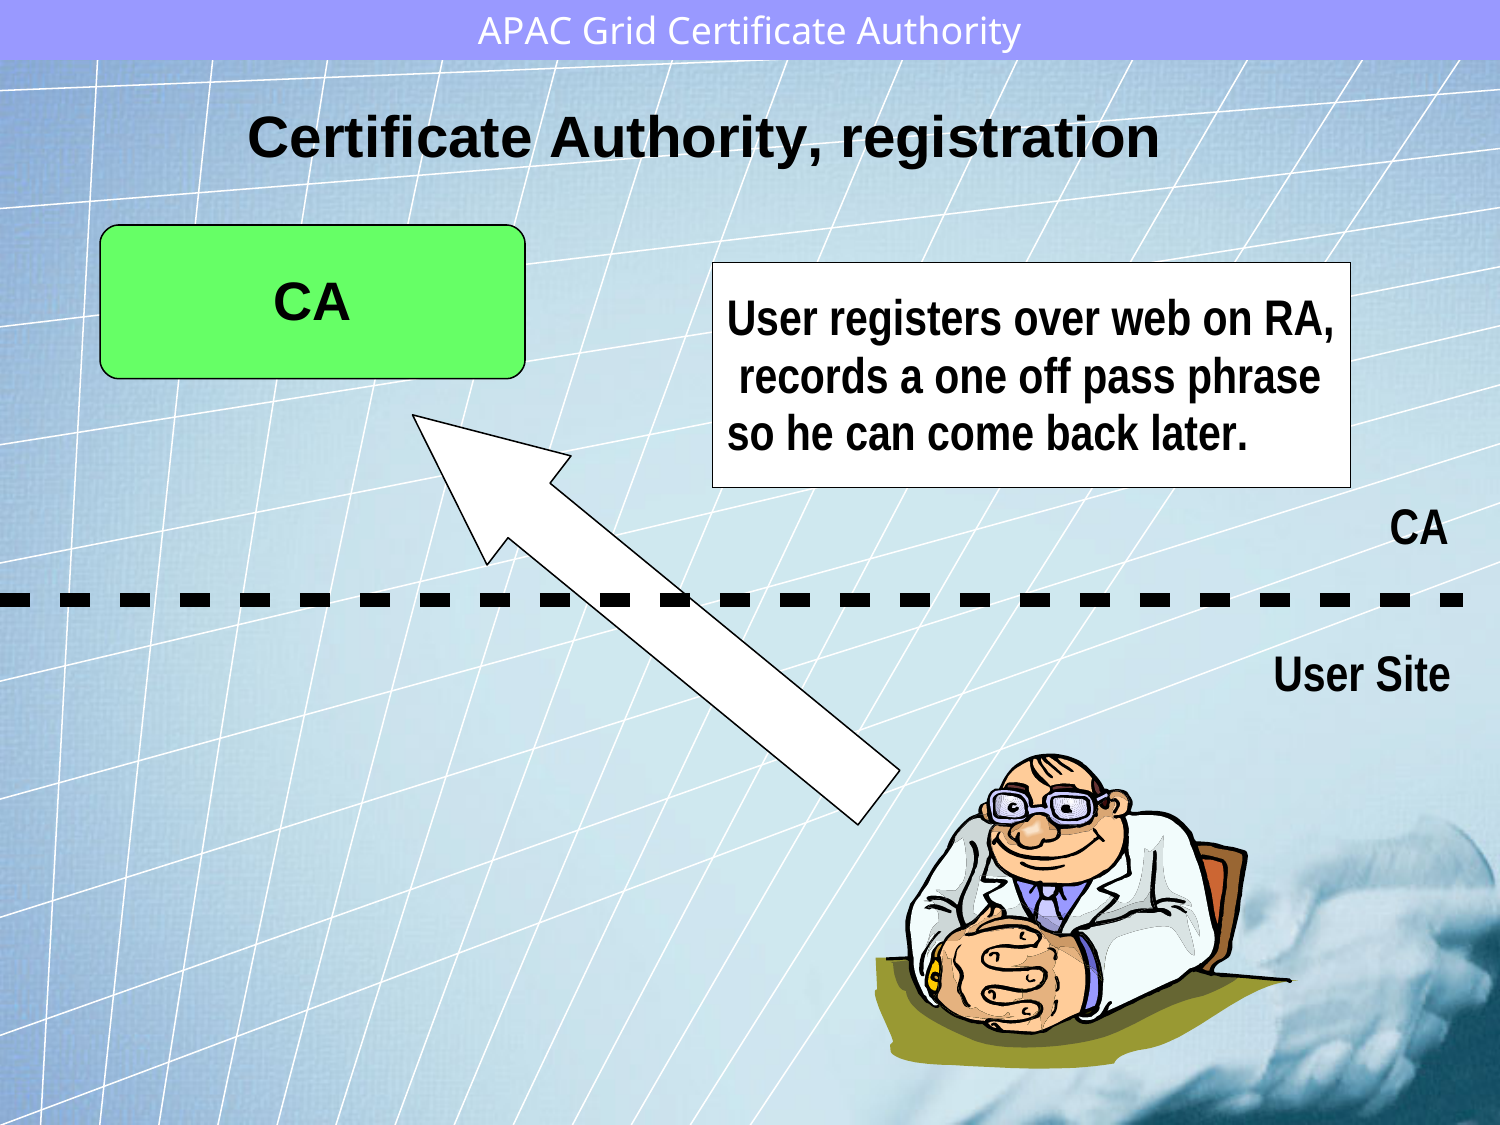

# Certificate Authority, registration
CA
User registers over web on RA,
 records a one off pass phrase
so he can come back later.
CA
User Site